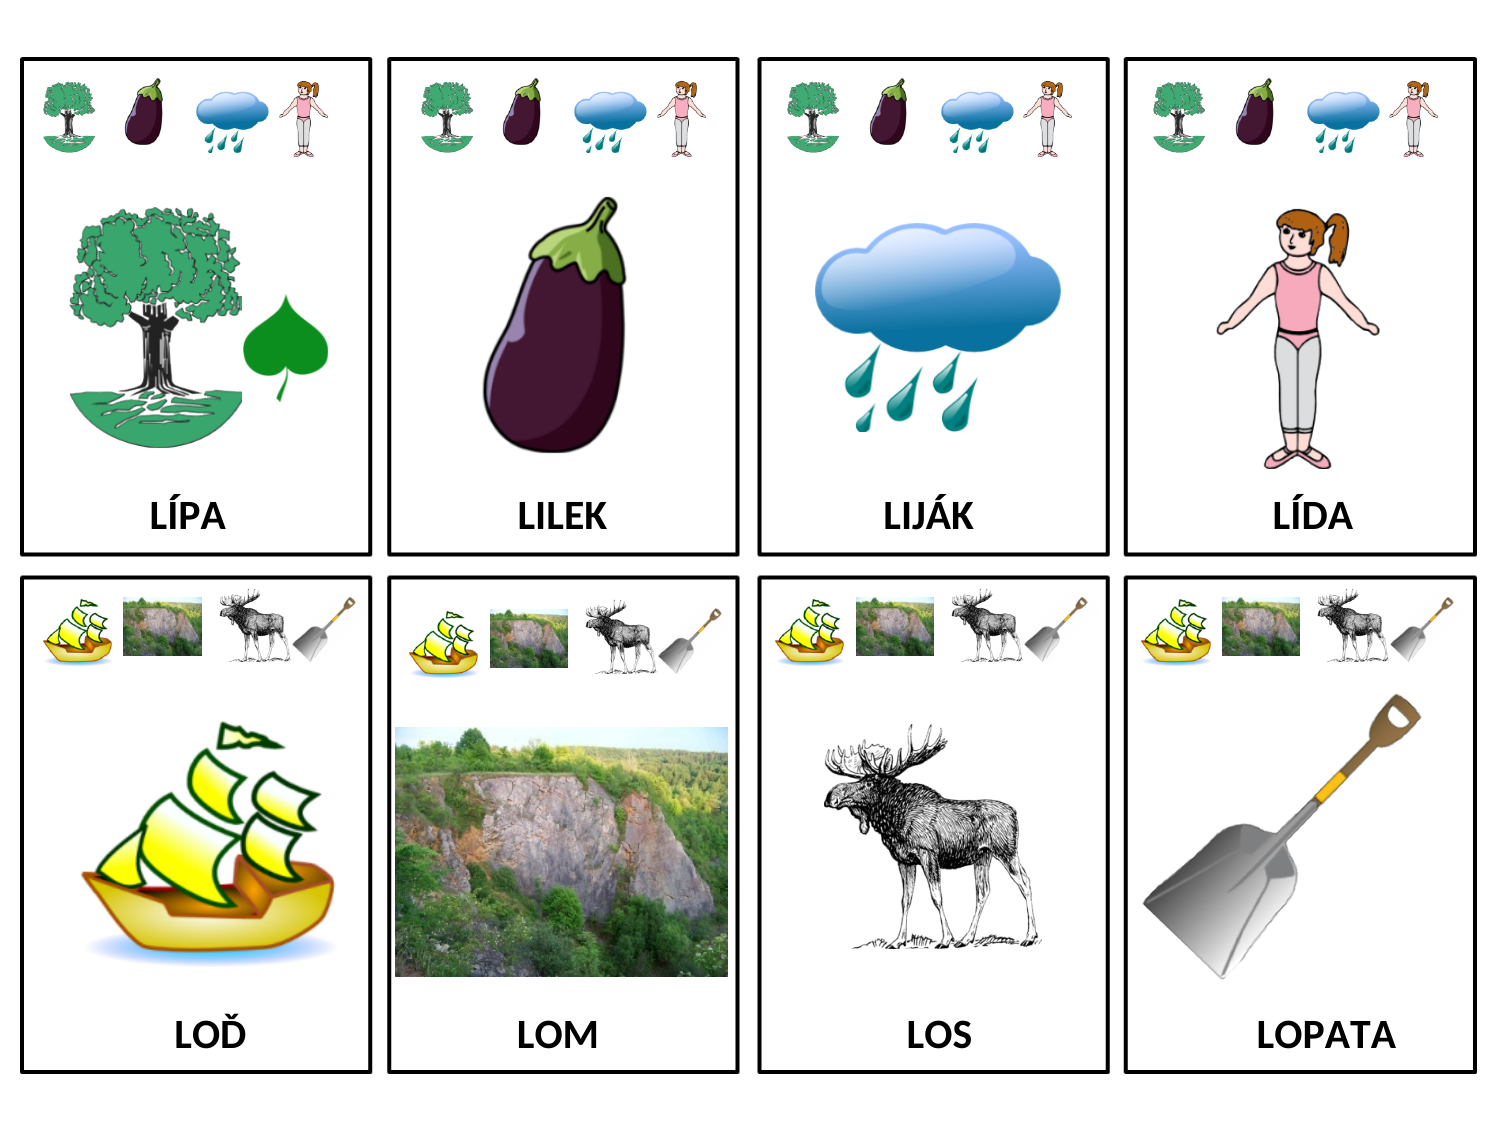

LÍPA
LILEK
LIJÁK
LÍDA
LOĎ
LOM
LOS
LOPATA